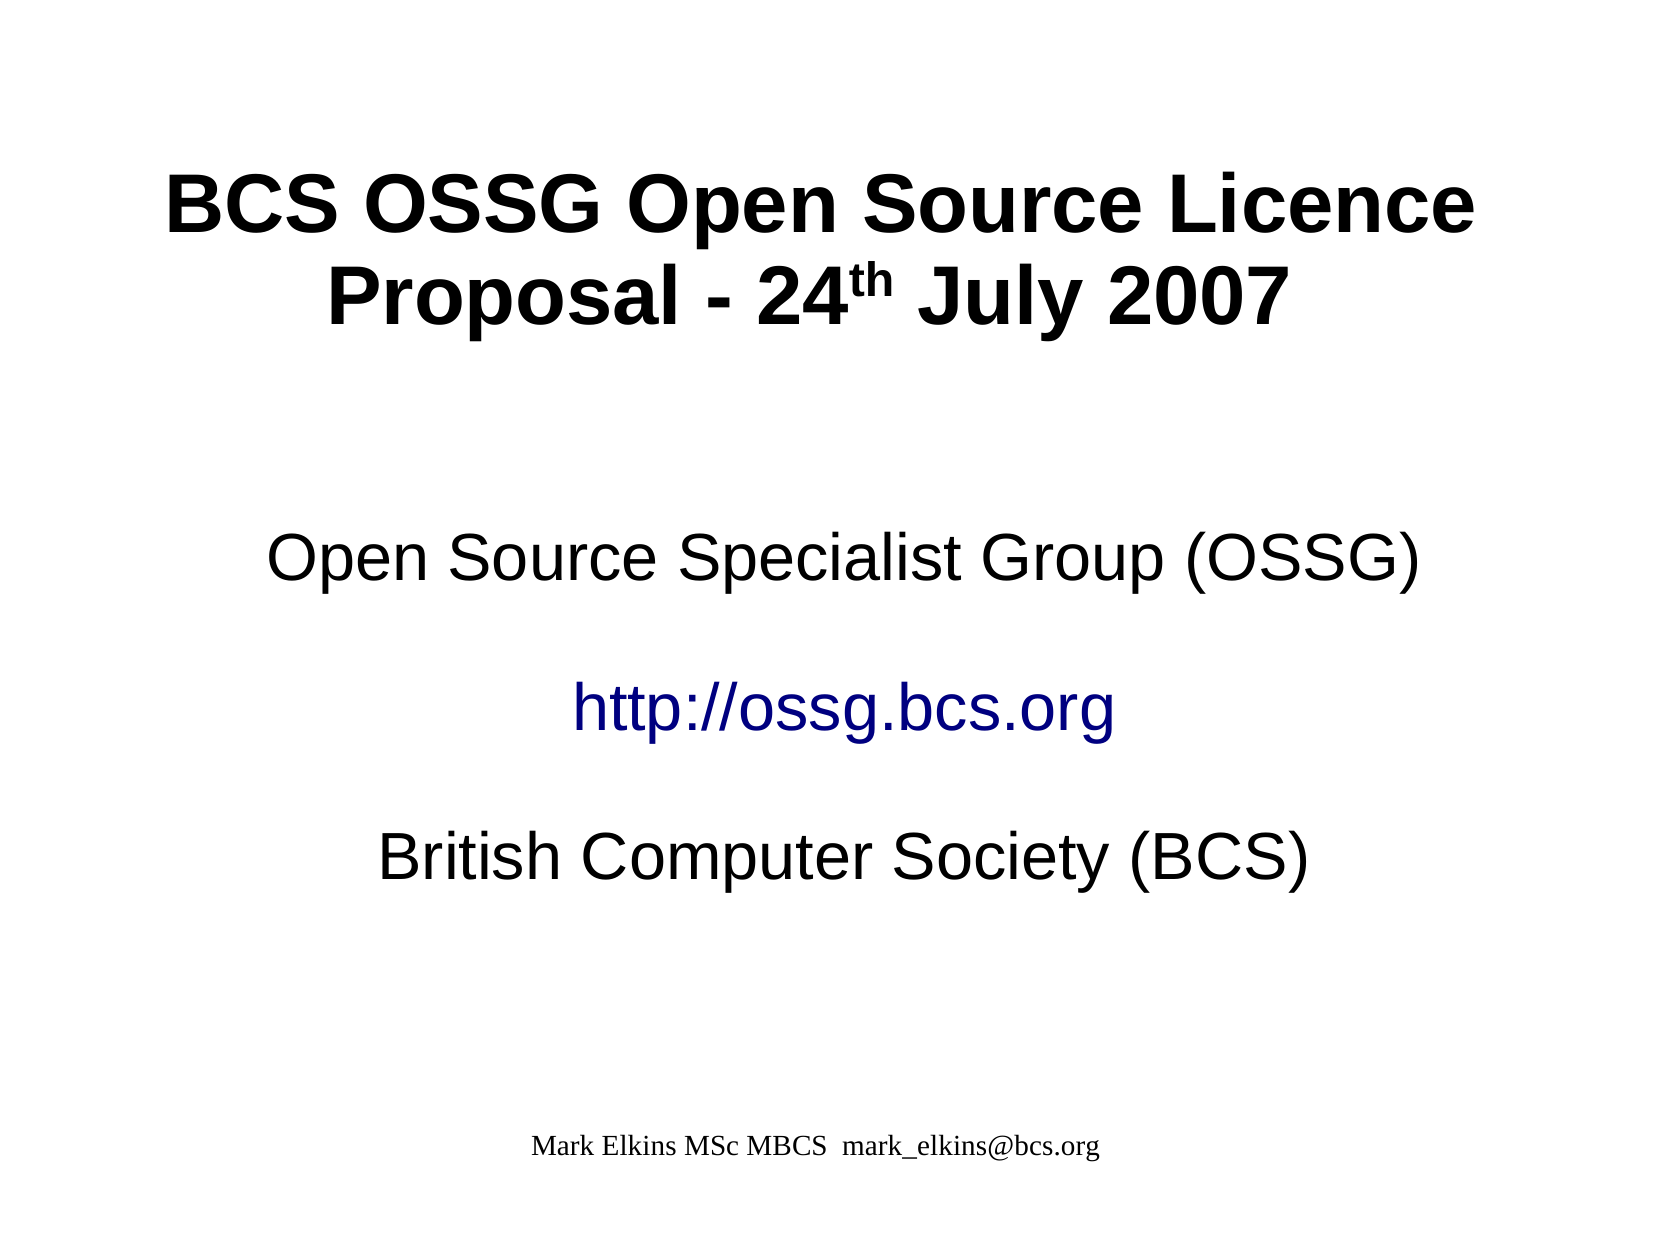

# BCS OSSG Open Source Licence Proposal - 24th July 2007
Open Source Specialist Group (OSSG)
http://ossg.bcs.org
British Computer Society (BCS)
Mark Elkins MSc MBCS mark_elkins@bcs.org